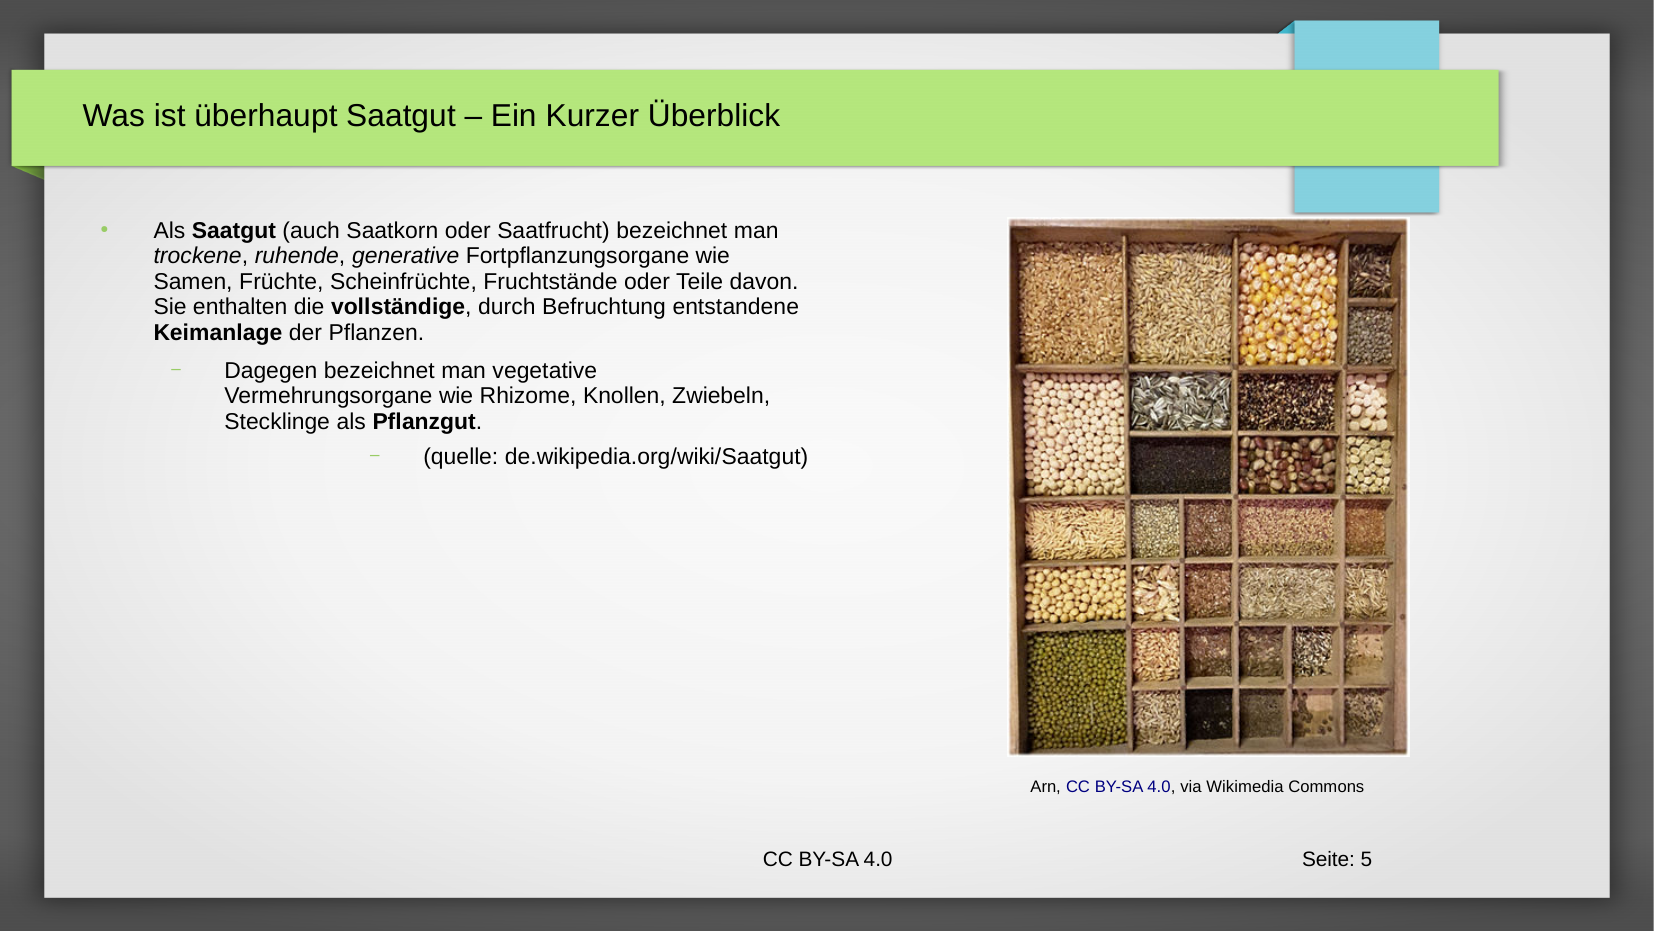

# Was ist überhaupt Saatgut – Ein Kurzer Überblick
Als Saatgut (auch Saatkorn oder Saatfrucht) bezeichnet man trockene, ruhende, generative Fortpflanzungsorgane wie Samen, Früchte, Scheinfrüchte, Fruchtstände oder Teile davon. Sie enthalten die vollständige, durch Befruchtung entstandene Keimanlage der Pflanzen.
Dagegen bezeichnet man vegetative Vermehrungsorgane wie Rhizome, Knollen, Zwiebeln, Stecklinge als Pflanzgut.
(quelle: de.wikipedia.org/wiki/Saatgut)
Arn, CC BY-SA 4.0, via Wikimedia Commons